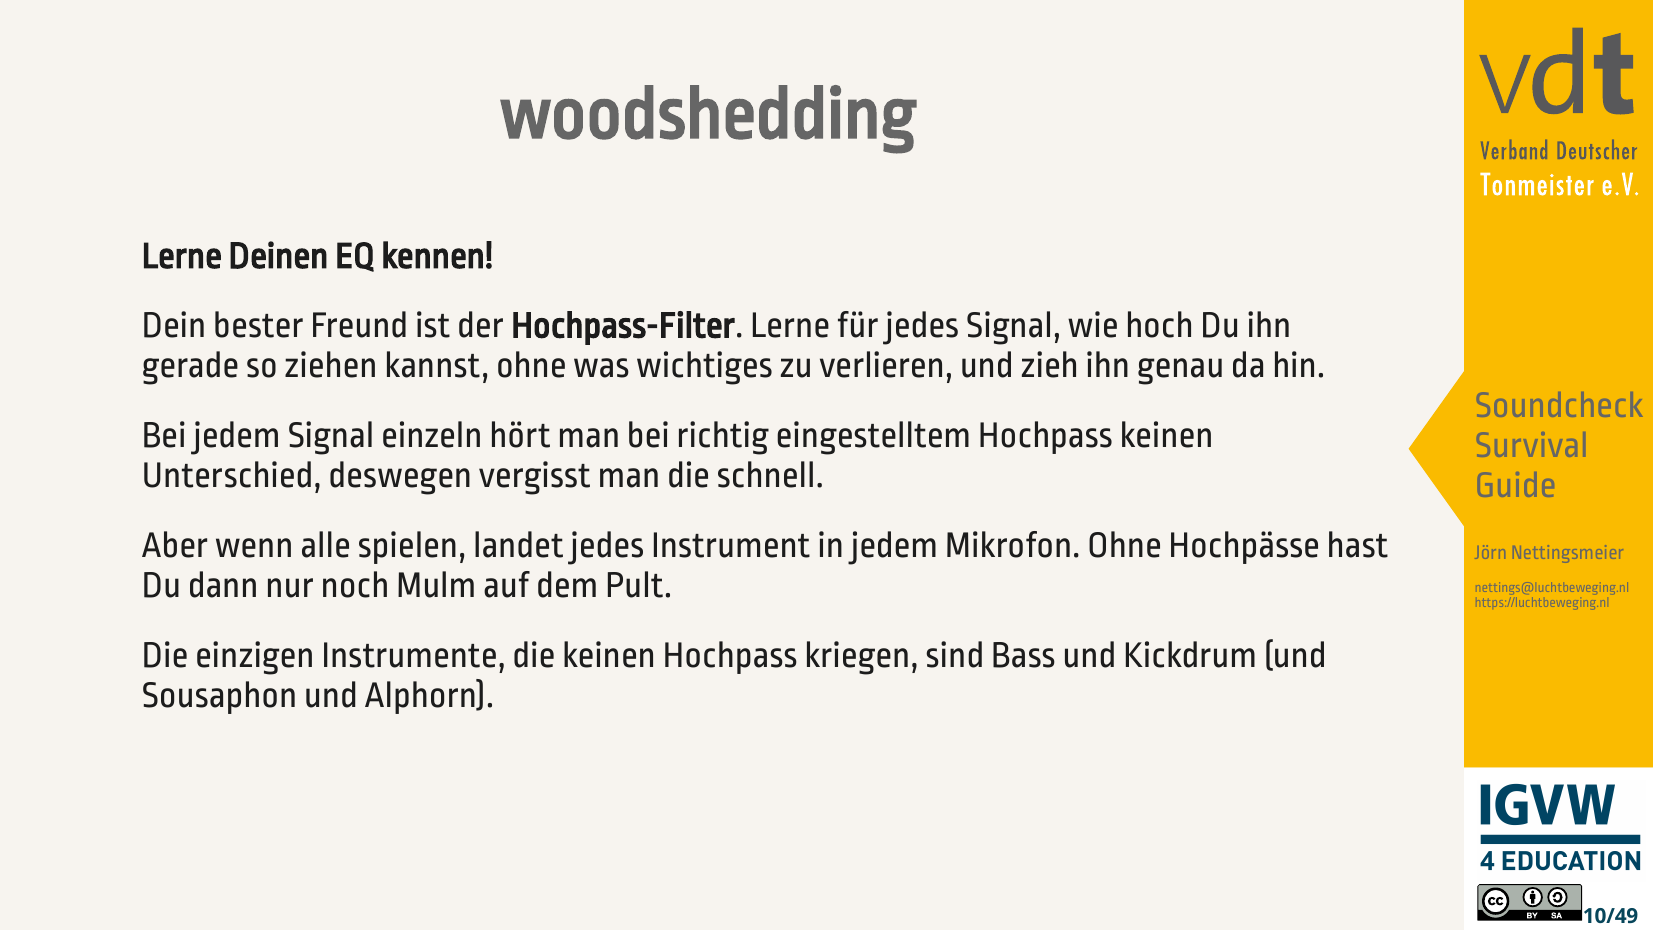

# woodshedding
Lerne Deinen EQ kennen!
Dein bester Freund ist der Hochpass-Filter. Lerne für jedes Signal, wie hoch Du ihn gerade so ziehen kannst, ohne was wichtiges zu verlieren, und zieh ihn genau da hin.
Bei jedem Signal einzeln hört man bei richtig eingestelltem Hochpass keinen Unterschied, deswegen vergisst man die schnell.
Aber wenn alle spielen, landet jedes Instrument in jedem Mikrofon. Ohne Hochpässe hast Du dann nur noch Mulm auf dem Pult.
Die einzigen Instrumente, die keinen Hochpass kriegen, sind Bass und Kickdrum (und Sousaphon und Alphorn).